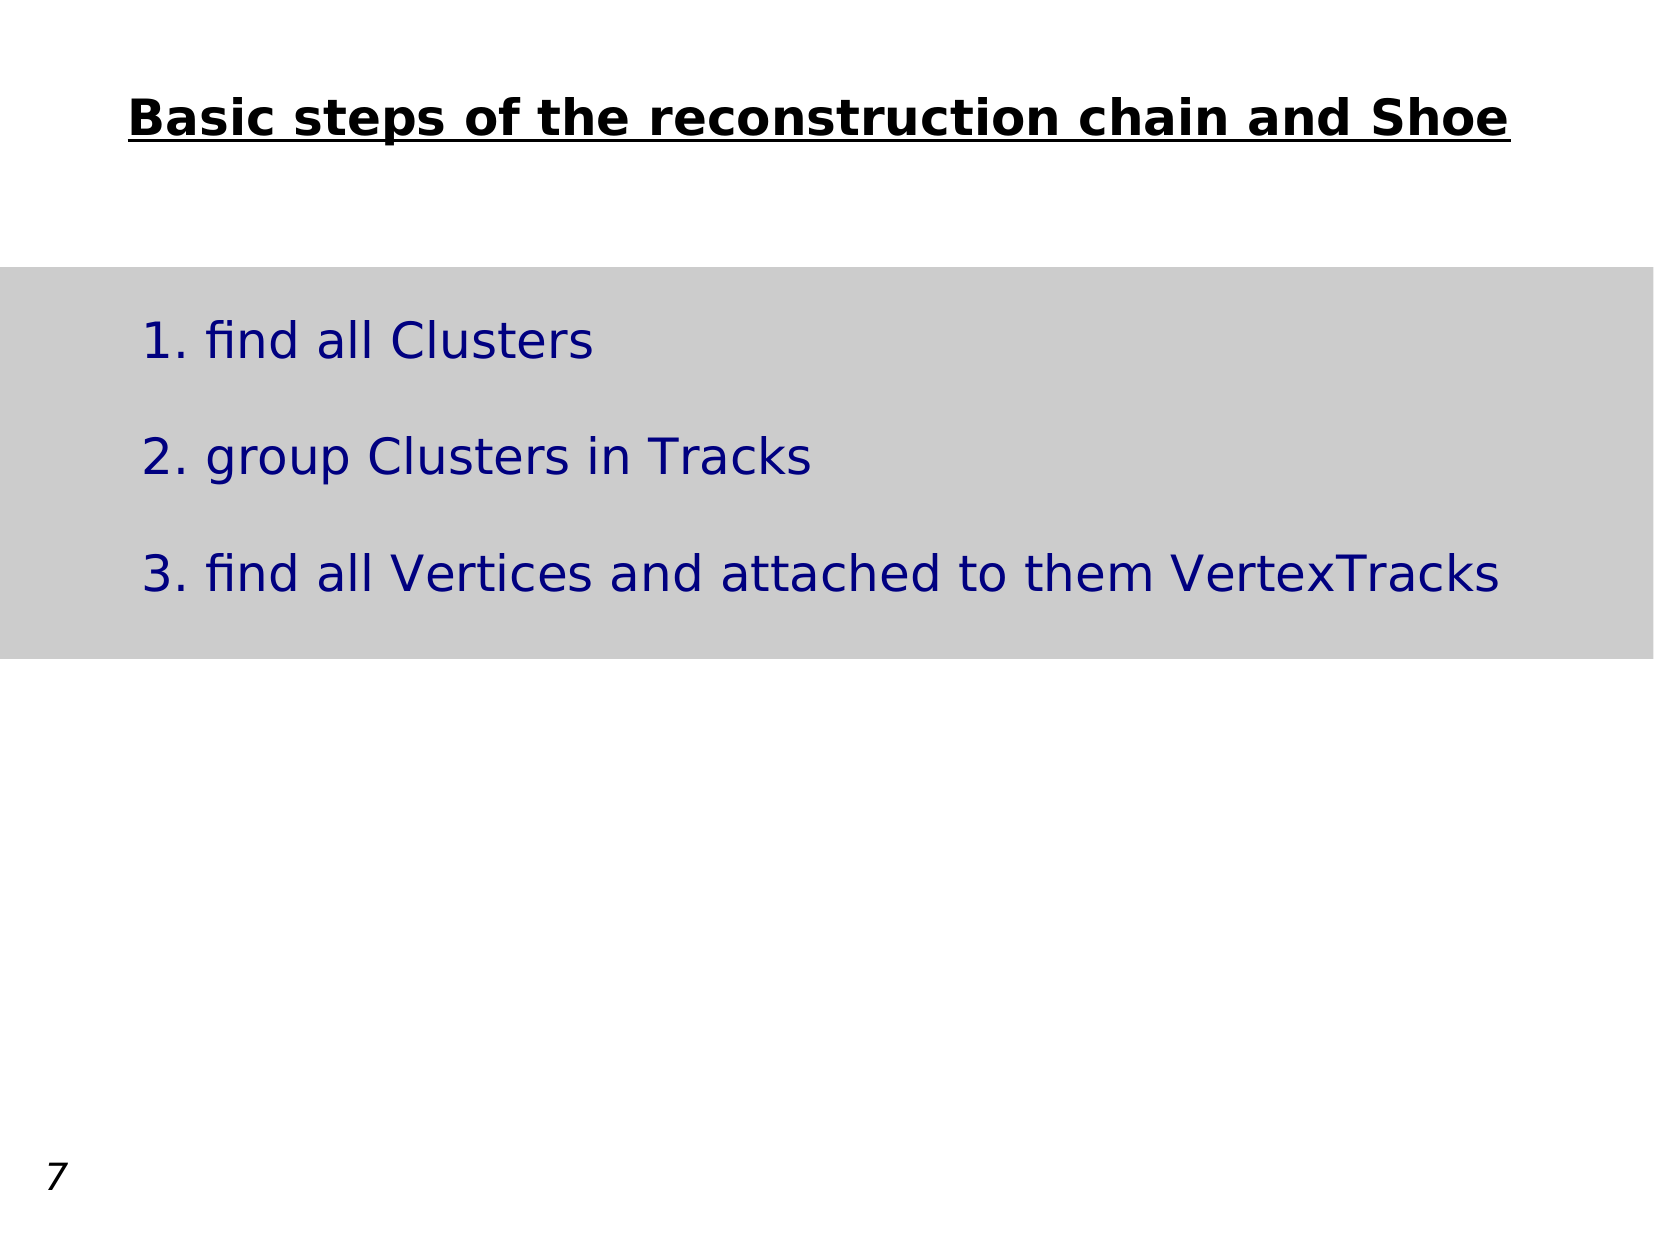

Basic steps of the reconstruction chain and Shoe
1. find all Clusters
2. group Clusters in Tracks
3. find all Vertices and attached to them VertexTracks